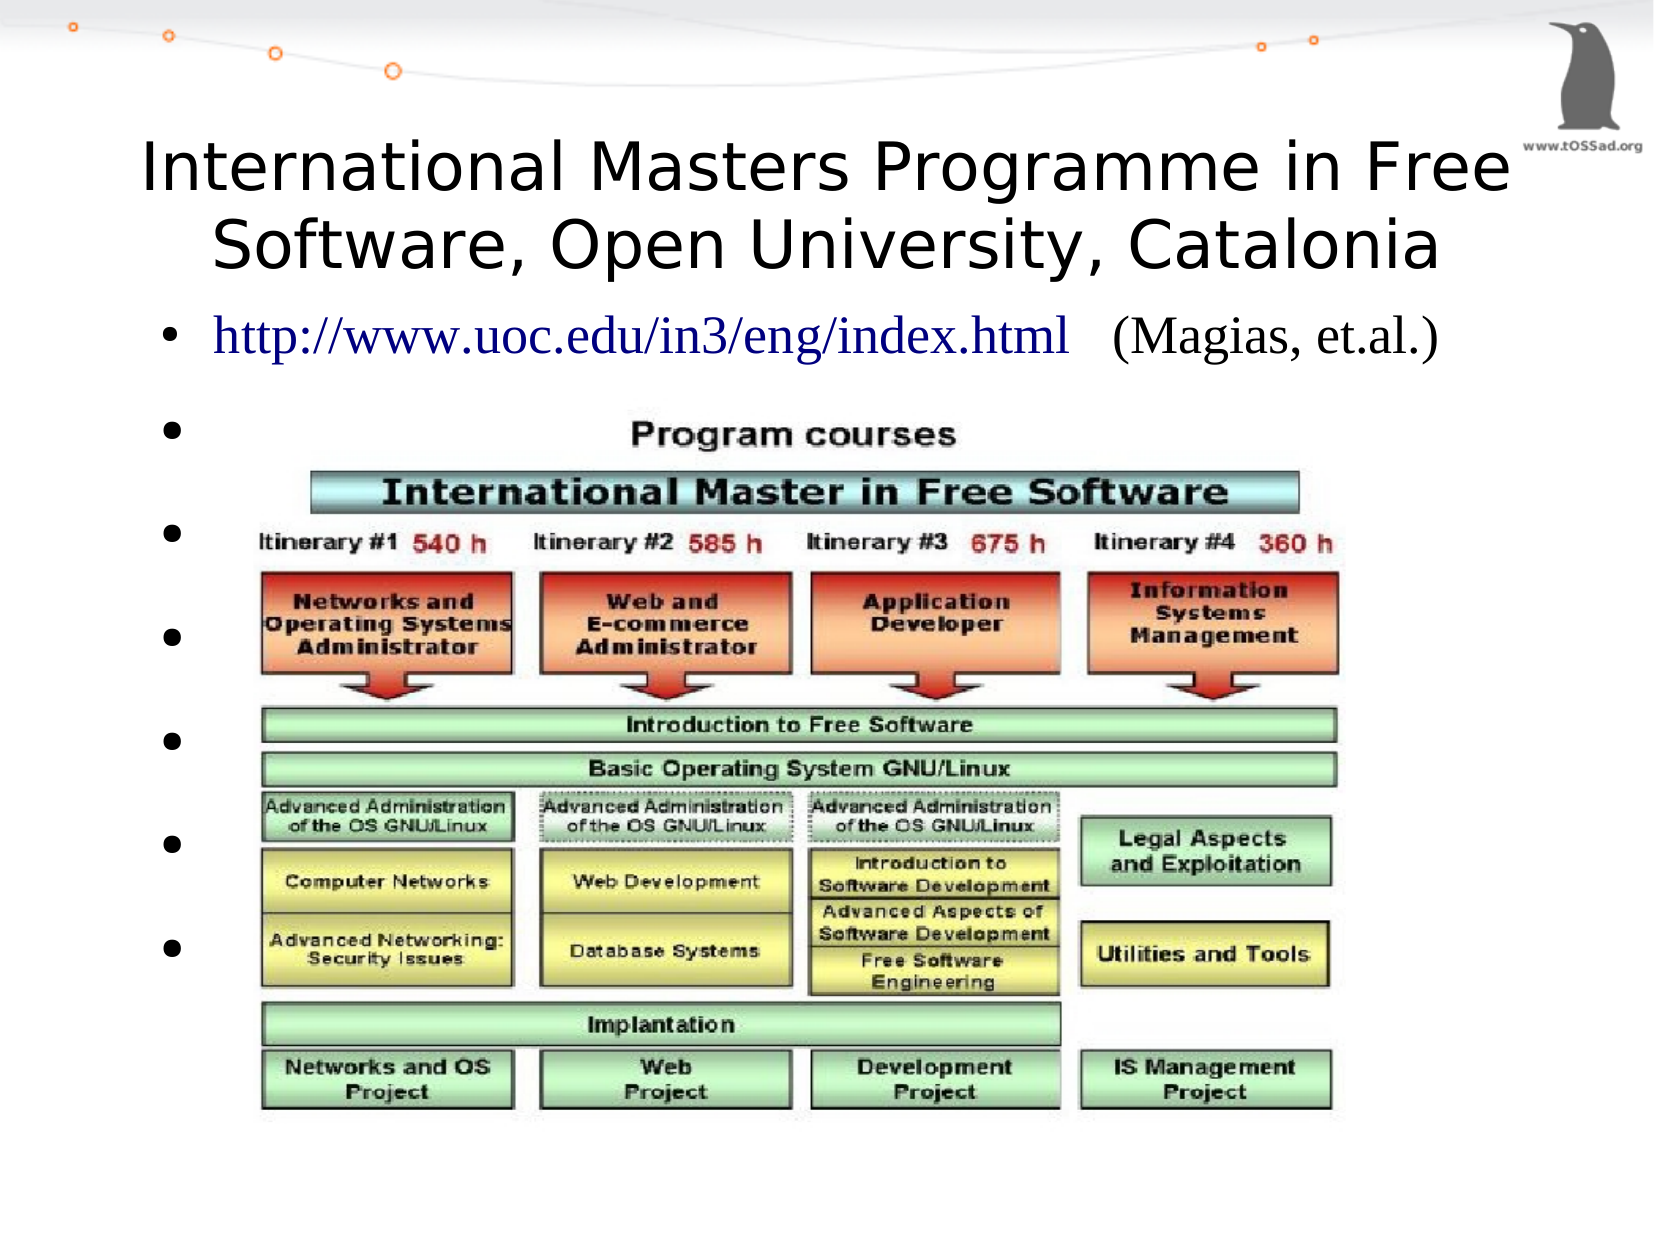

# International Masters Programme in Free Software, Open University, Catalonia
http://www.uoc.edu/in3/eng/index.html (Magias, et.al.)